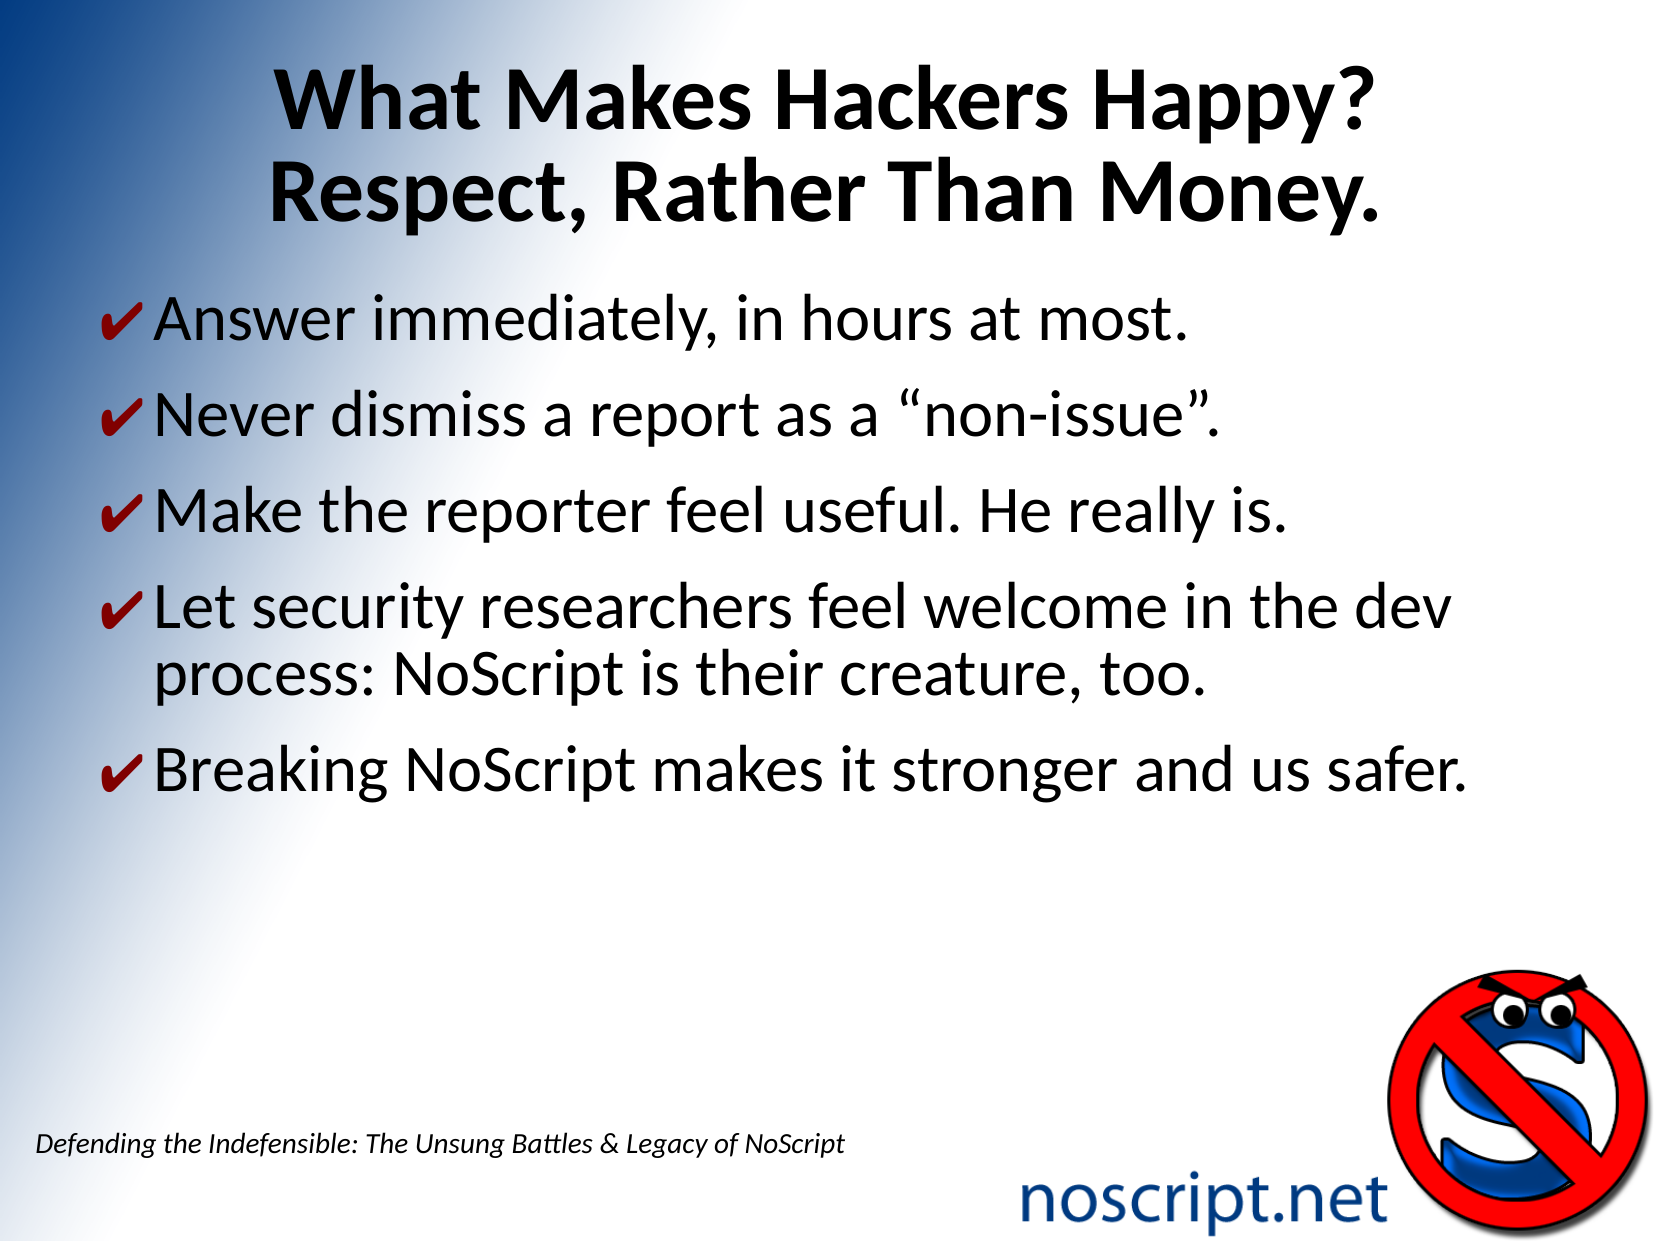

# What Makes Hackers Happy? Respect, Rather Than Money.
Answer immediately, in hours at most.
Never dismiss a report as a “non-issue”.
Make the reporter feel useful. He really is.
Let security researchers feel welcome in the dev process: NoScript is their creature, too.
Breaking NoScript makes it stronger and us safer.
Defending the Indefensible: The Unsung Battles & Legacy of NoScript